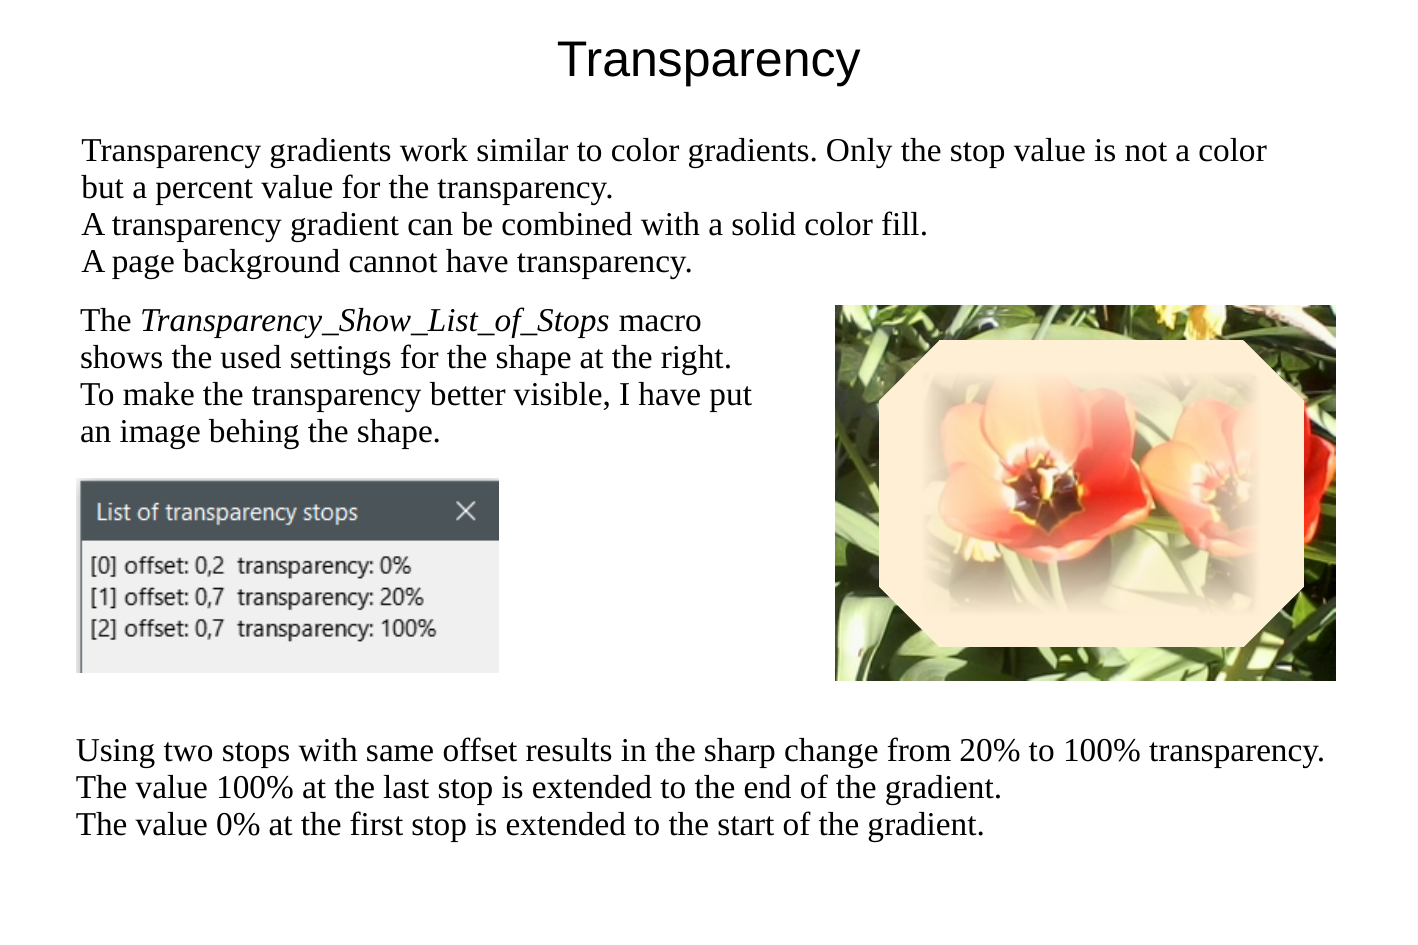

# Transparency
Transparency gradients work similar to color gradients. Only the stop value is not a color but a percent value for the transparency.
A transparency gradient can be combined with a solid color fill.
A page background cannot have transparency.
The Transparency_Show_List_of_Stops macro shows the used settings for the shape at the right.
To make the transparency better visible, I have put an image behing the shape.
Using two stops with same offset results in the sharp change from 20% to 100% transparency.
The value 100% at the last stop is extended to the end of the gradient.
The value 0% at the first stop is extended to the start of the gradient.